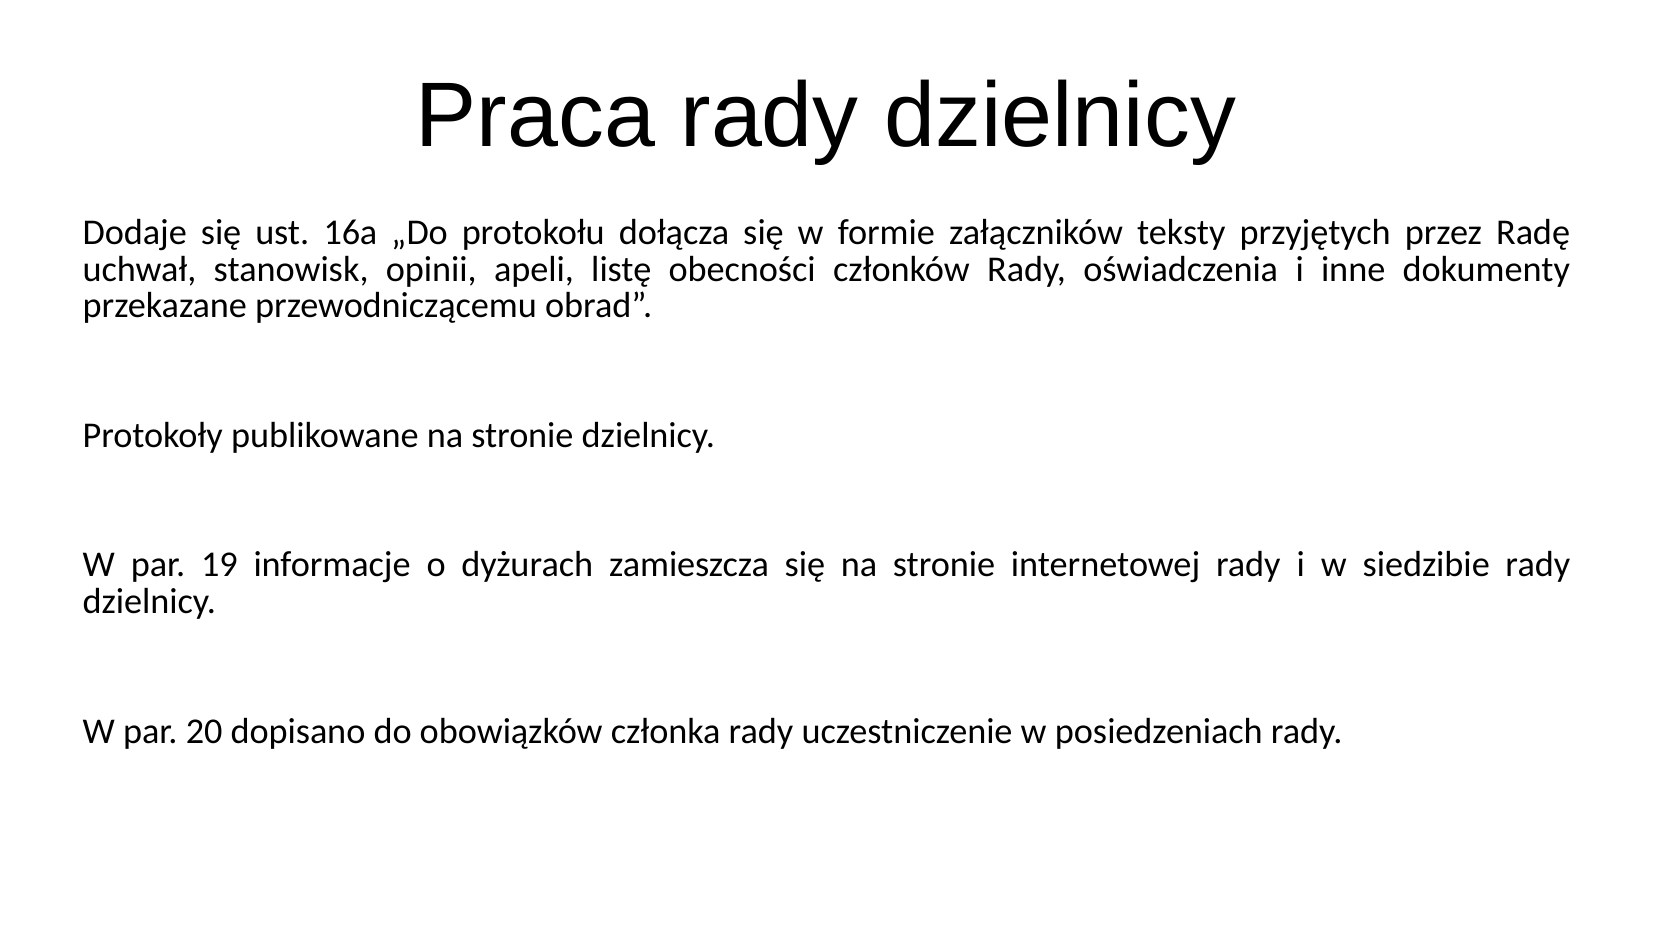

# Praca rady dzielnicy
Dodaje się ust. 16a „Do protokołu dołącza się w formie załączników teksty przyjętych przez Radę uchwał, stanowisk, opinii, apeli, listę obecności członków Rady, oświadczenia i inne dokumenty przekazane przewodniczącemu obrad”.
Protokoły publikowane na stronie dzielnicy.
W par. 19 informacje o dyżurach zamieszcza się na stronie internetowej rady i w siedzibie rady dzielnicy.
W par. 20 dopisano do obowiązków członka rady uczestniczenie w posiedzeniach rady.